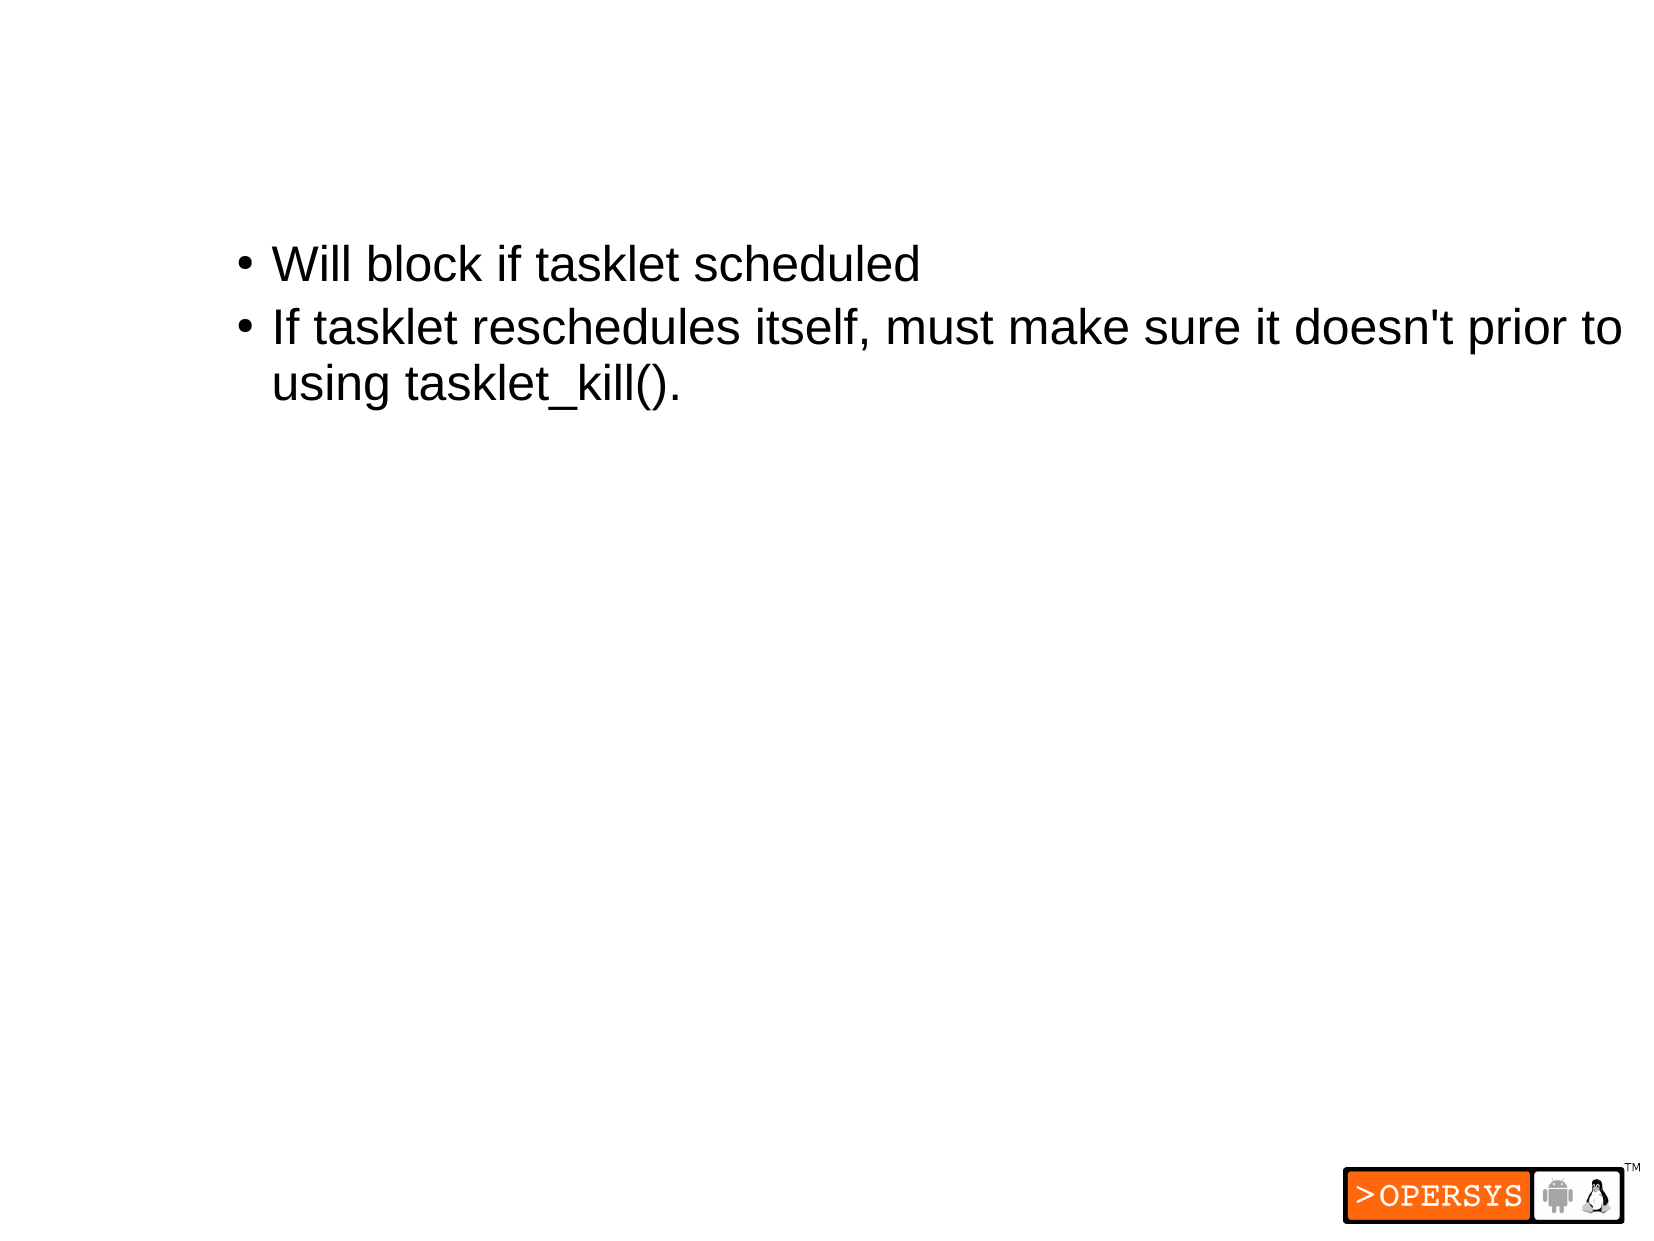

# Will block if tasklet scheduled
If tasklet reschedules itself, must make sure it doesn't prior to using tasklet_kill().